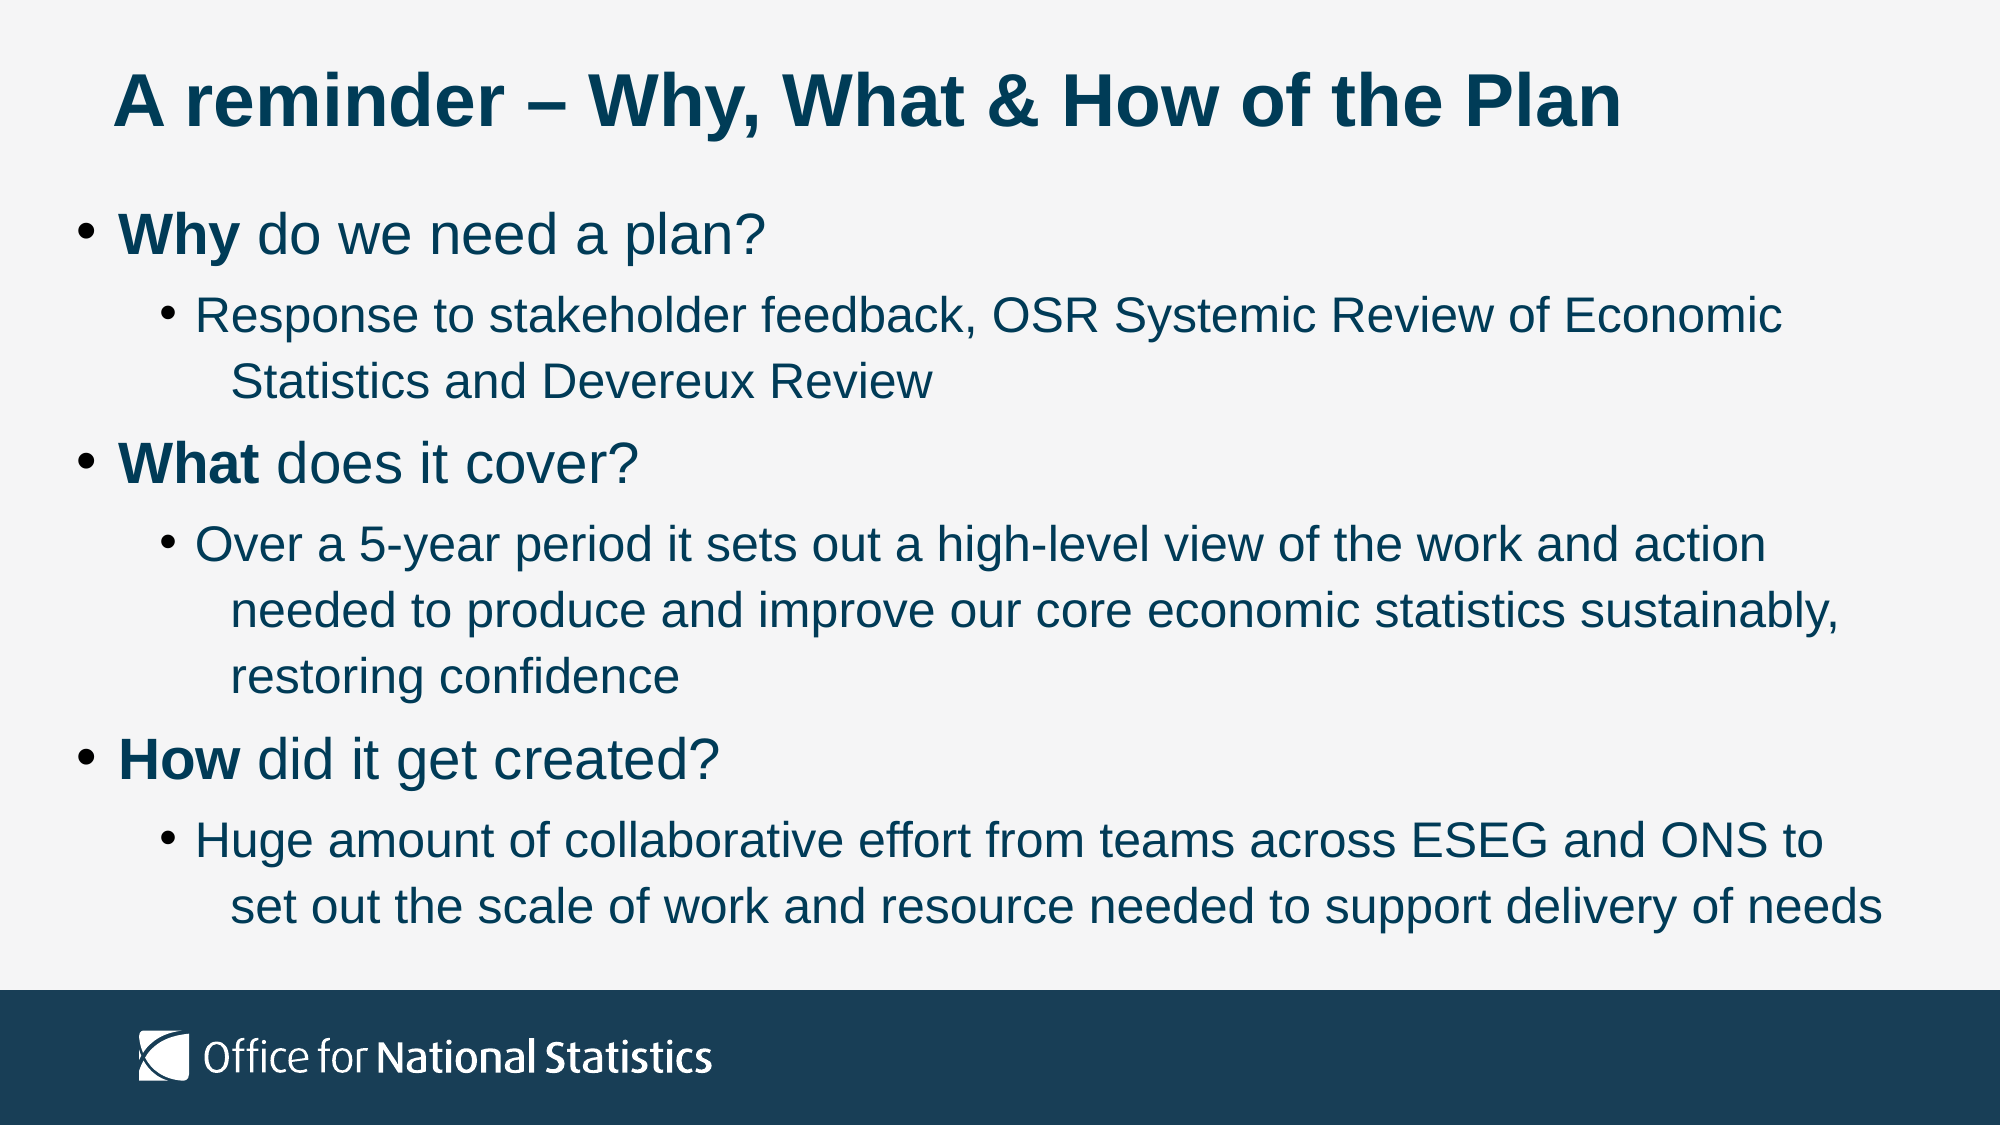

# A reminder – Why, What & How of the Plan
Why do we need a plan?
Response to stakeholder feedback, OSR Systemic Review of Economic Statistics and Devereux Review
What does it cover?
Over a 5-year period it sets out a high-level view of the work and action needed to produce and improve our core economic statistics sustainably, restoring confidence
How did it get created?
Huge amount of collaborative effort from teams across ESEG and ONS to set out the scale of work and resource needed to support delivery of needs